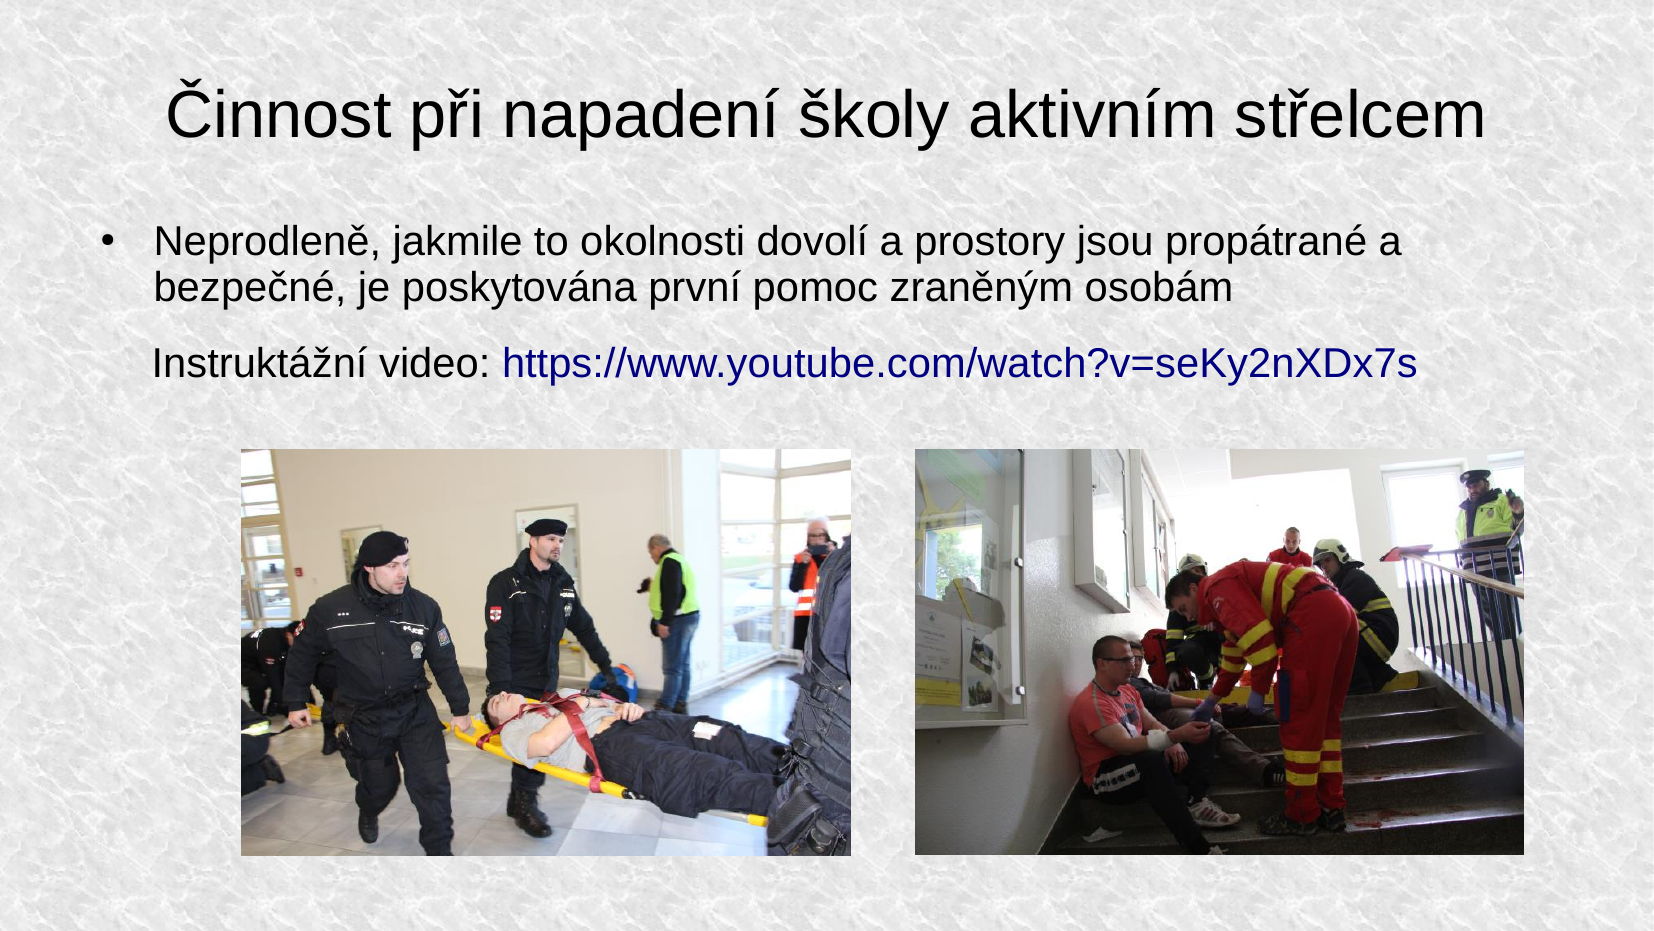

# Činnost při napadení školy aktivním střelcem
Neprodleně, jakmile to okolnosti dovolí a prostory jsou propátrané a bezpečné, je poskytována první pomoc zraněným osobám
 Instruktážní video: https://www.youtube.com/watch?v=seKy2nXDx7s